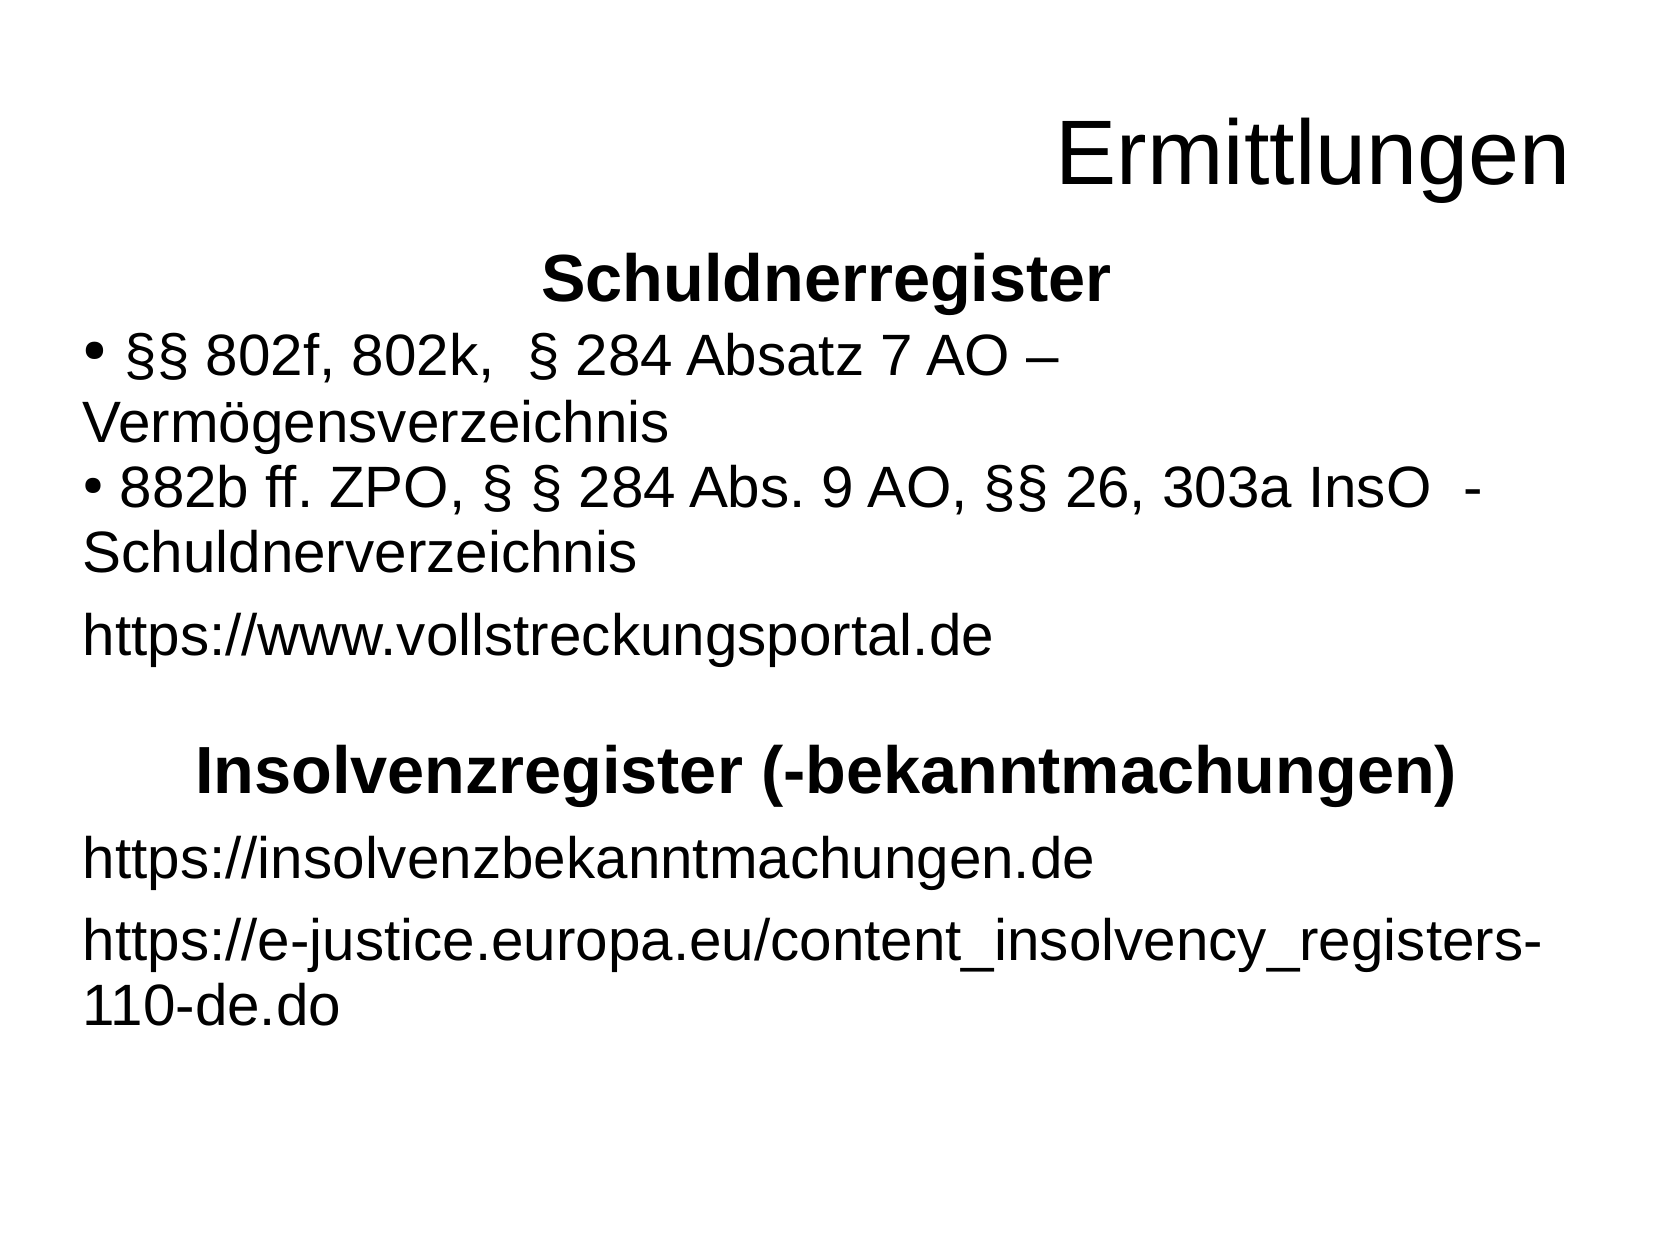

# Ermittlungen
Schuldnerregister
 §§ 802f, 802k, § 284 Absatz 7 AO – Vermögensverzeichnis
 882b ff. ZPO, § § 284 Abs. 9 AO, §§ 26, 303a InsO - Schuldnerverzeichnis
https://www.vollstreckungsportal.de
Insolvenzregister (-bekanntmachungen)
https://insolvenzbekanntmachungen.de
https://e-justice.europa.eu/content_insolvency_registers-110-de.do